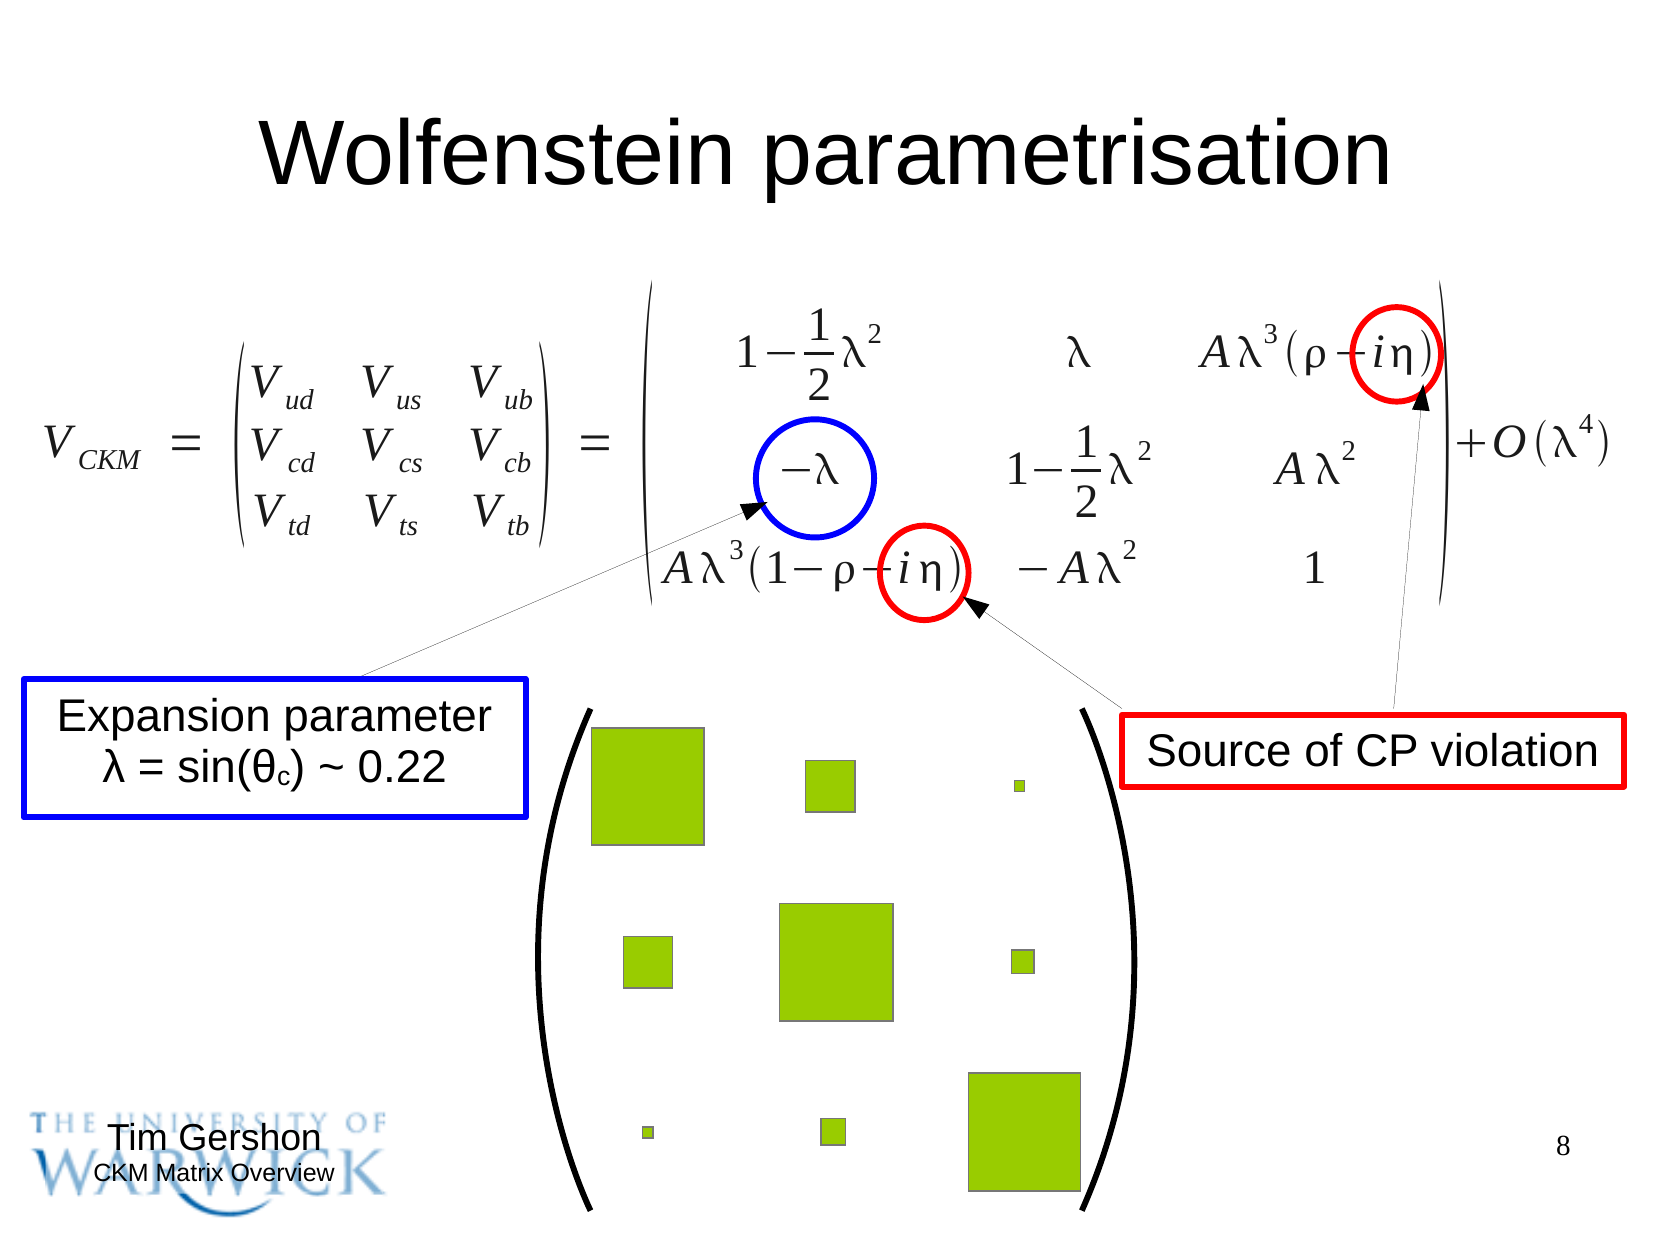

# Wolfenstein parametrisation
Expansion parameter
λ = sin(θc) ~ 0.22
Source of CP violation
Tim Gershon
CKM Matrix Overview
8